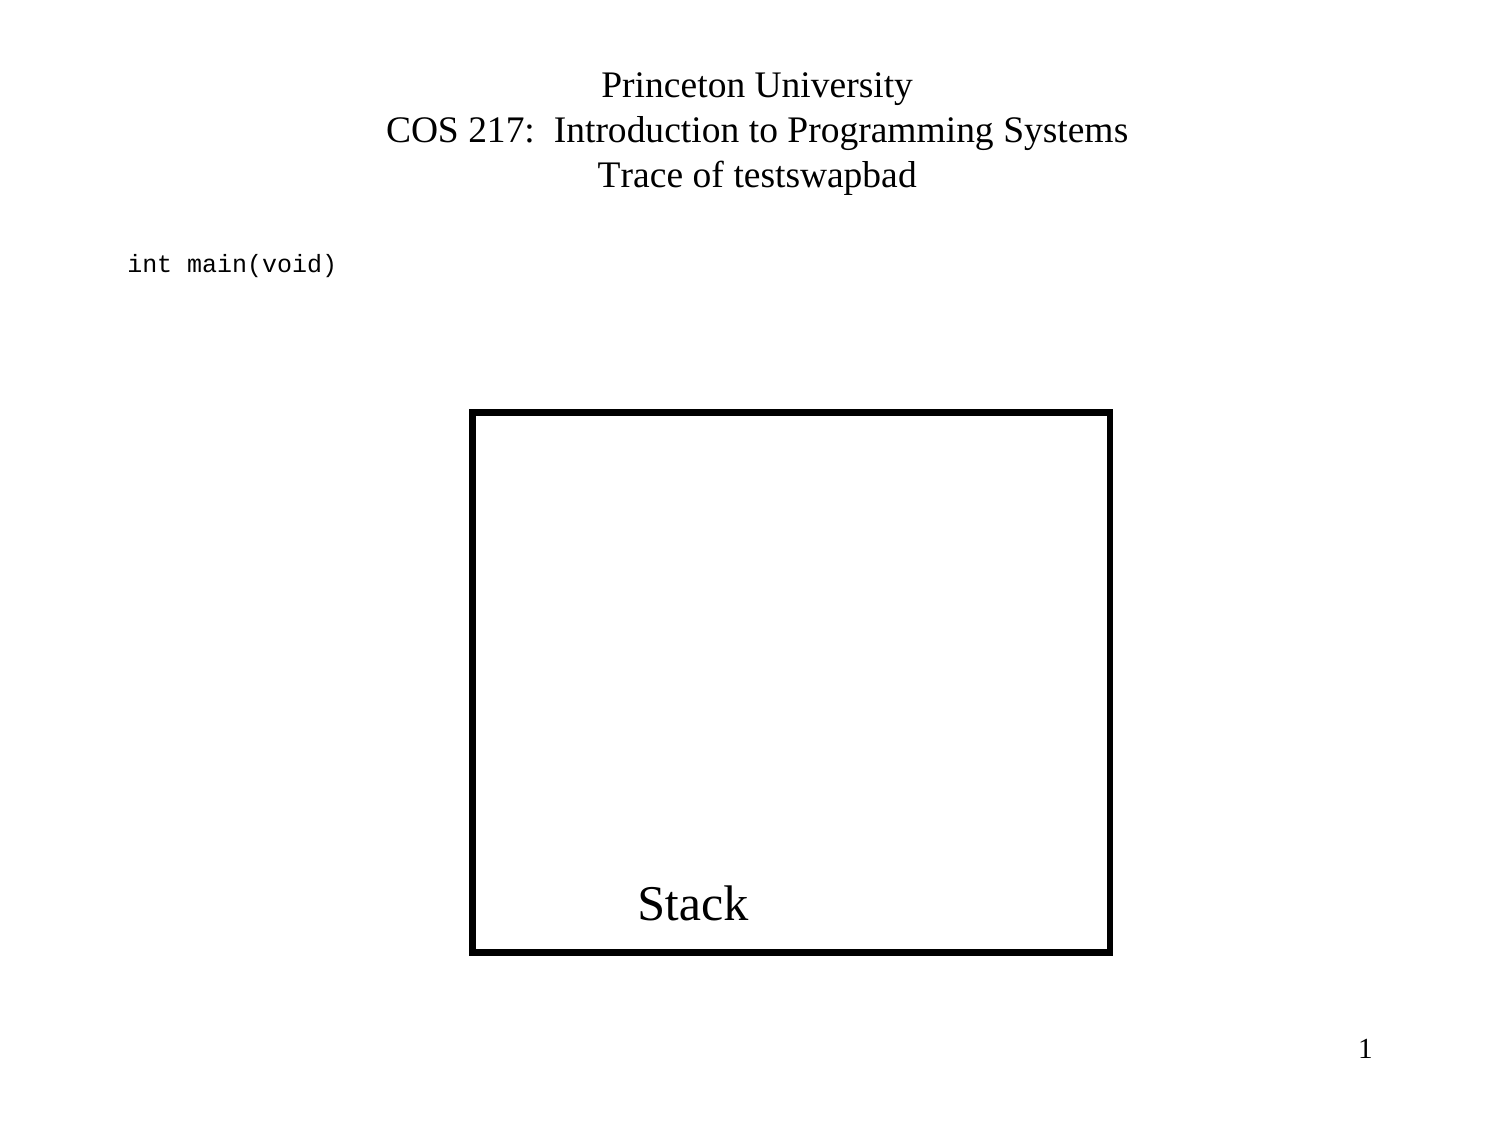

Princeton University
COS 217: Introduction to Programming Systems
Trace of testswapbad
int main(void)
Stack
1